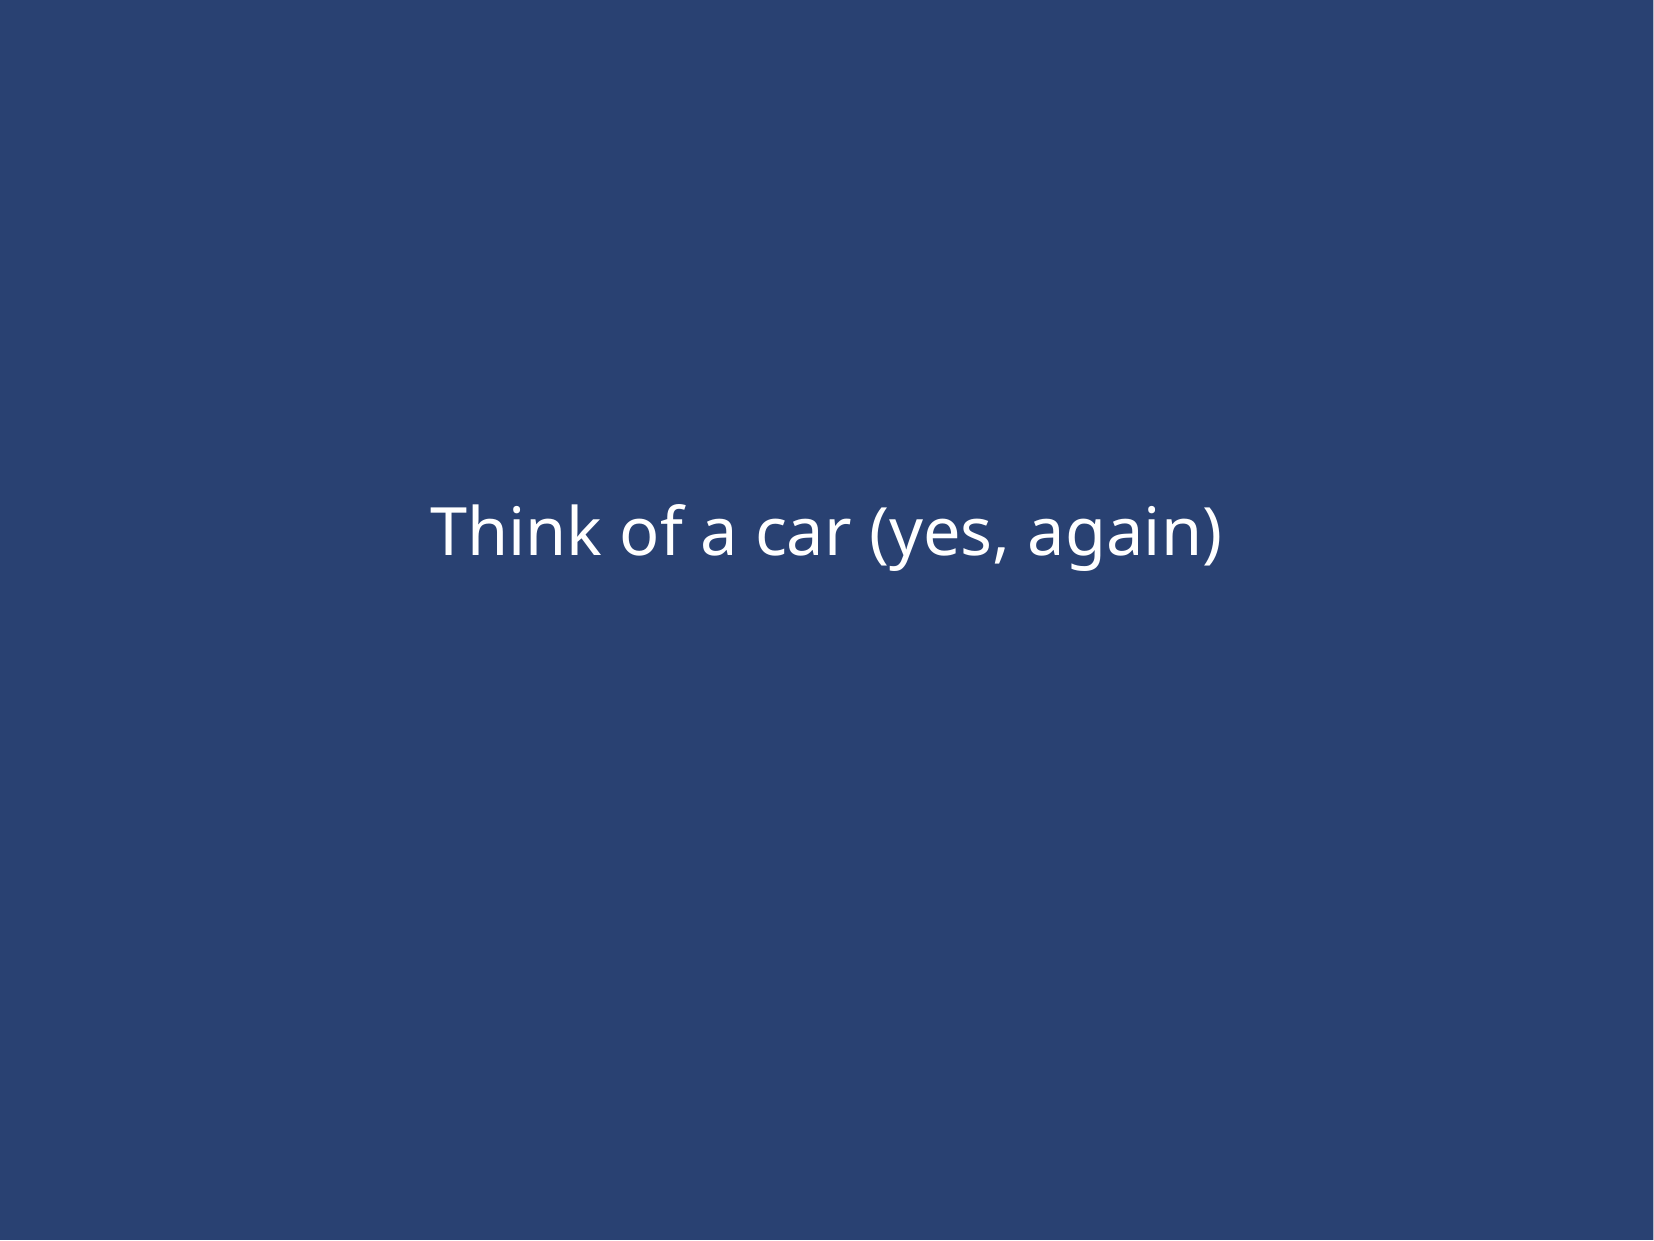

# Think of a car (yes, again)